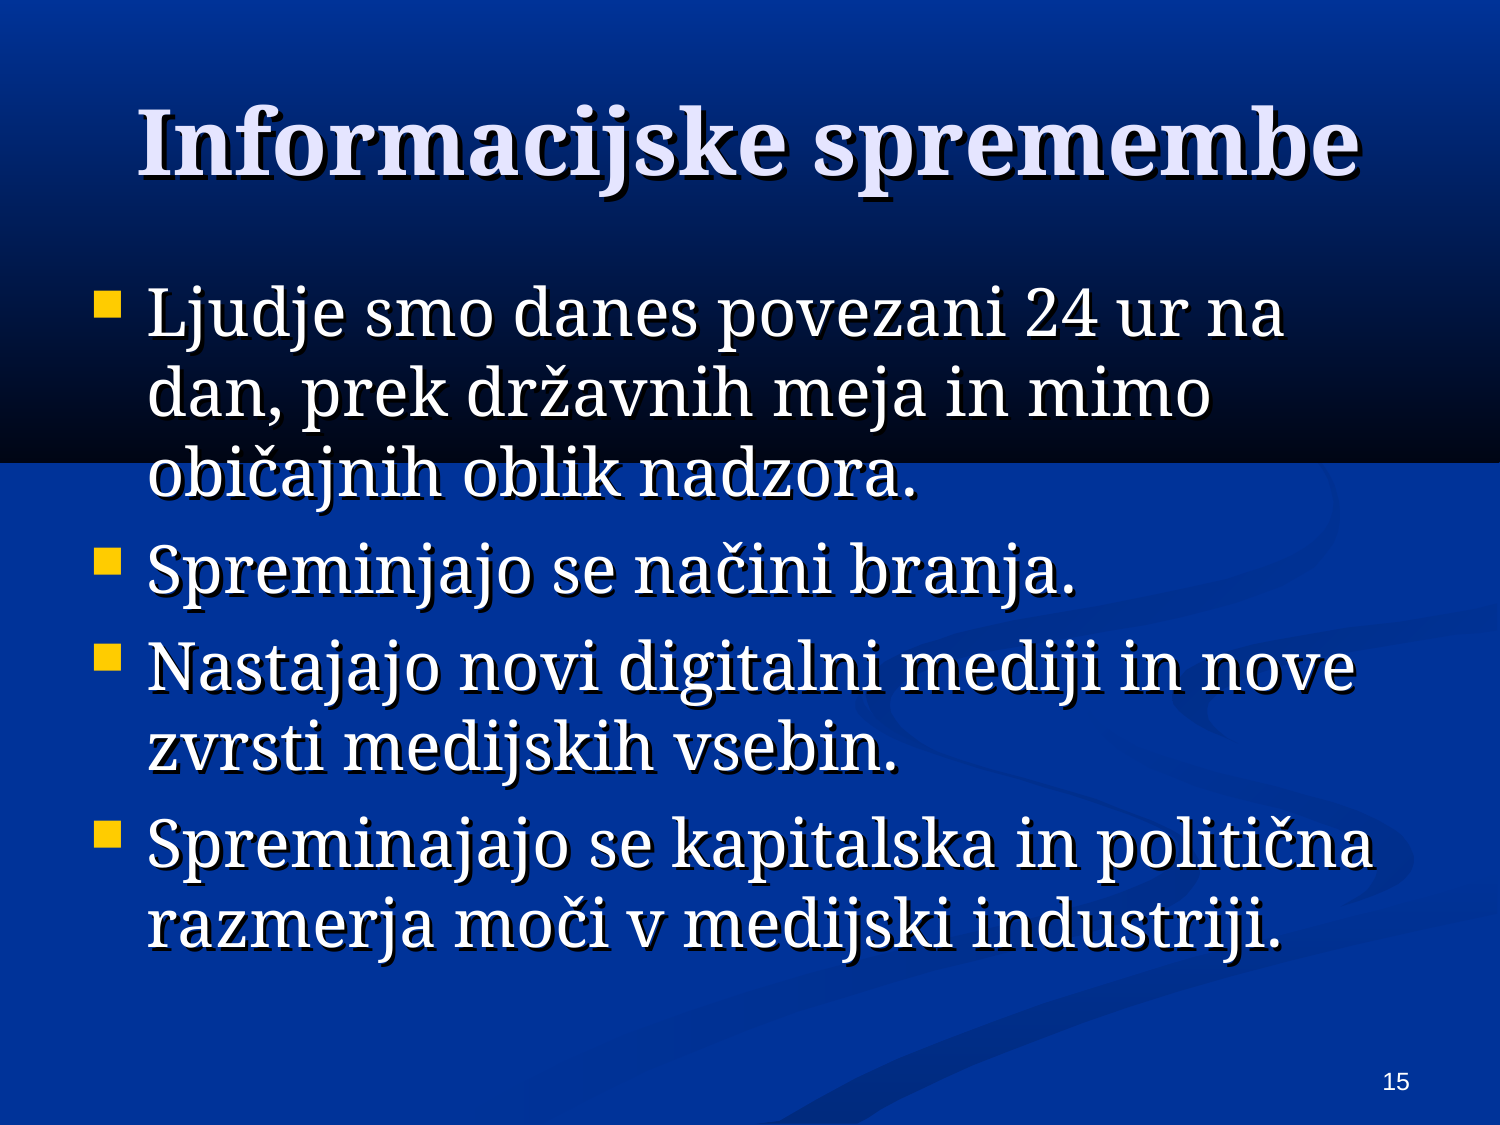

# Informacijske spremembe
Ljudje smo danes povezani 24 ur na dan, prek državnih meja in mimo običajnih oblik nadzora.
Spreminjajo se načini branja.
Nastajajo novi digitalni mediji in nove zvrsti medijskih vsebin.
Spreminajajo se kapitalska in politična razmerja moči v medijski industriji.